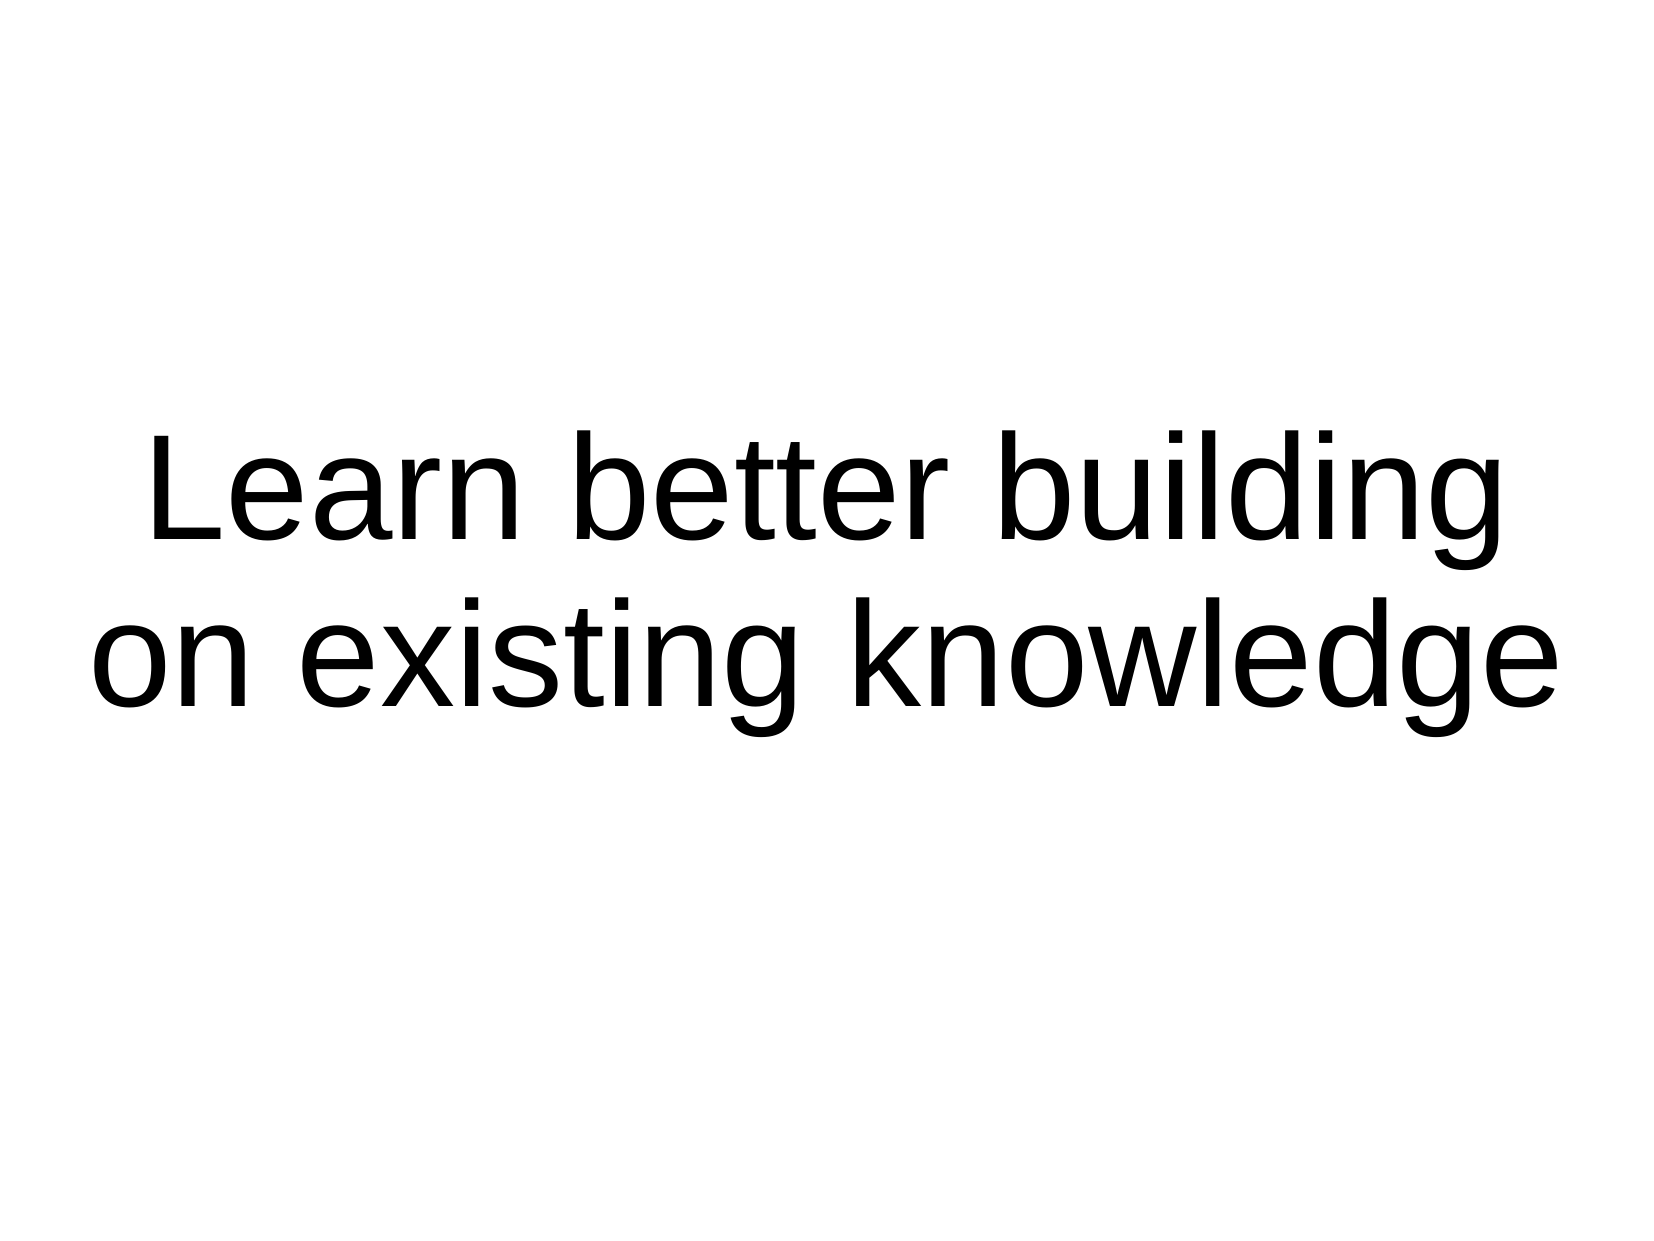

# Learn better building on existing knowledge